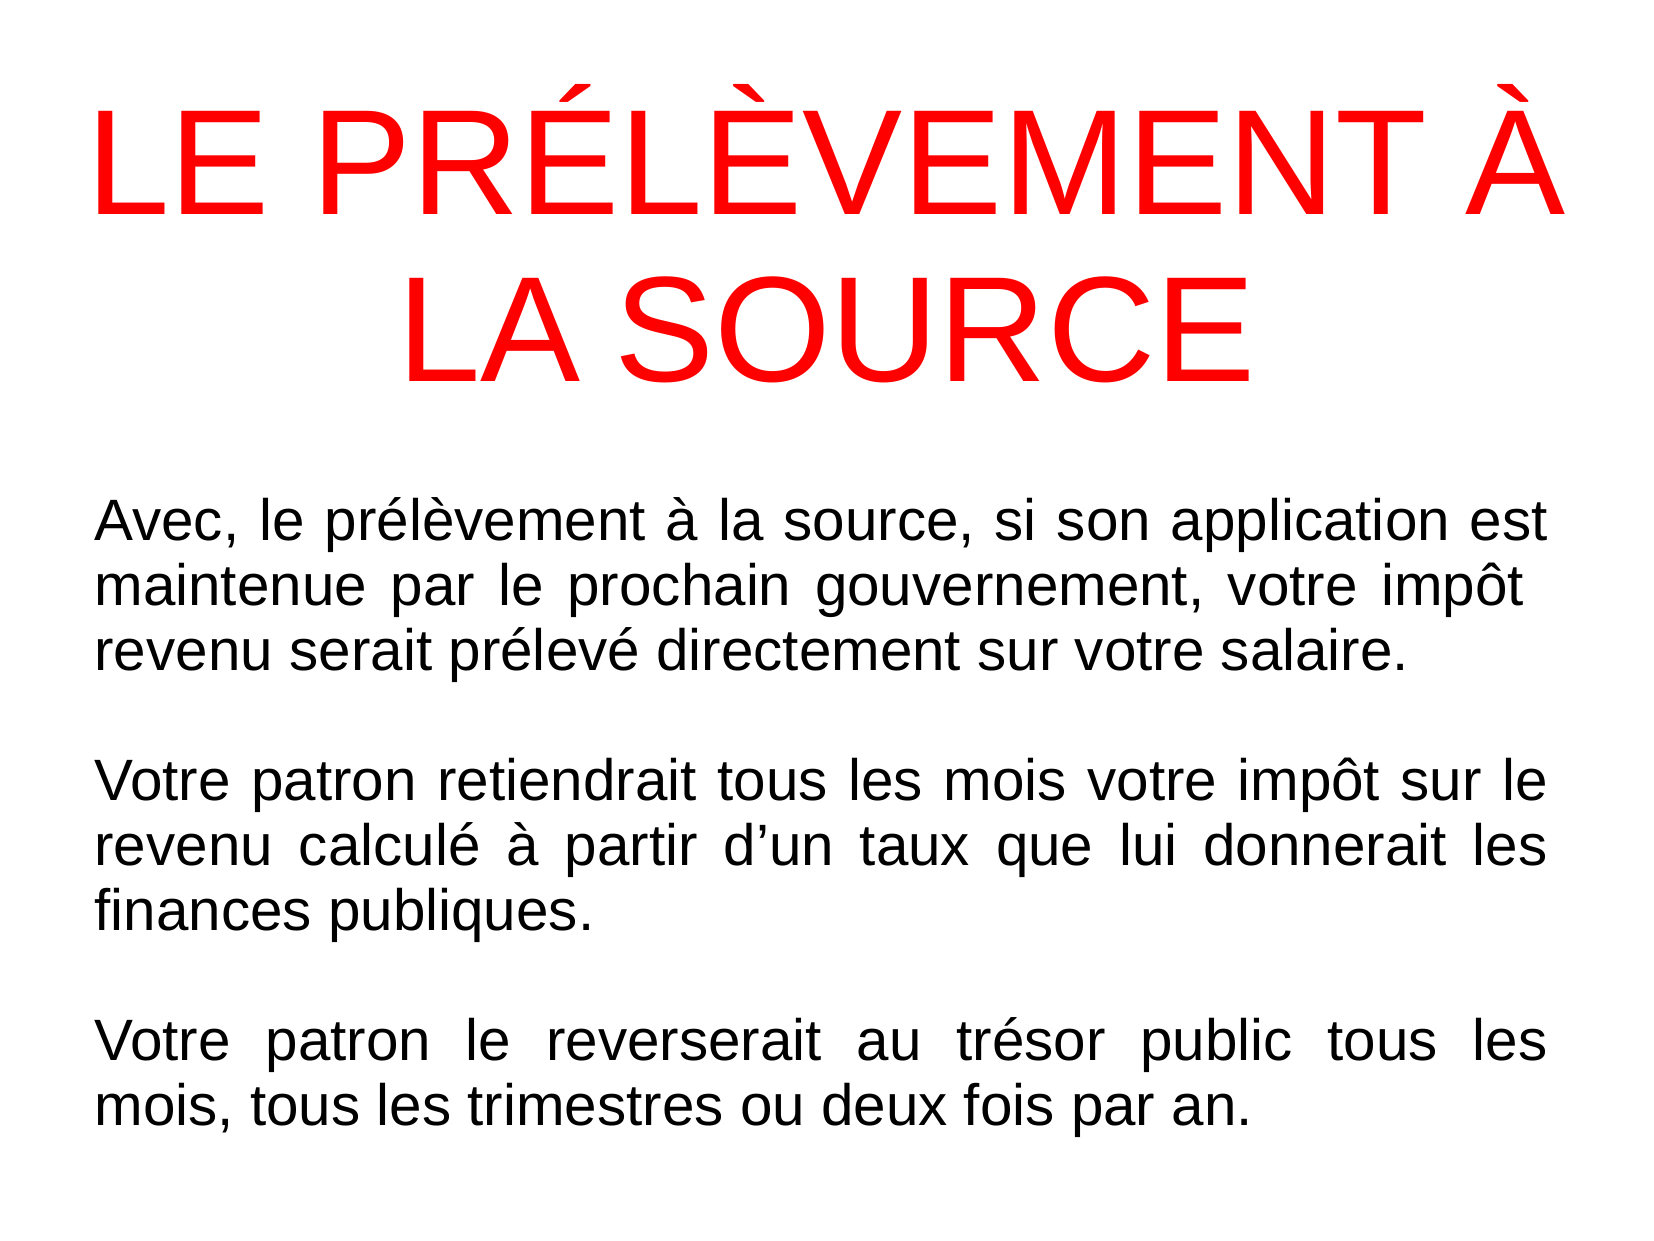

# LE PRÉLÈVEMENT À LA SOURCE
Avec, le prélèvement à la source, si son application est maintenue par le prochain gouvernement, votre impôt revenu serait prélevé directement sur votre salaire.
Votre patron retiendrait tous les mois votre impôt sur le revenu calculé à partir d’un taux que lui donnerait les finances publiques.
Votre patron le reverserait au trésor public tous les mois, tous les trimestres ou deux fois par an.